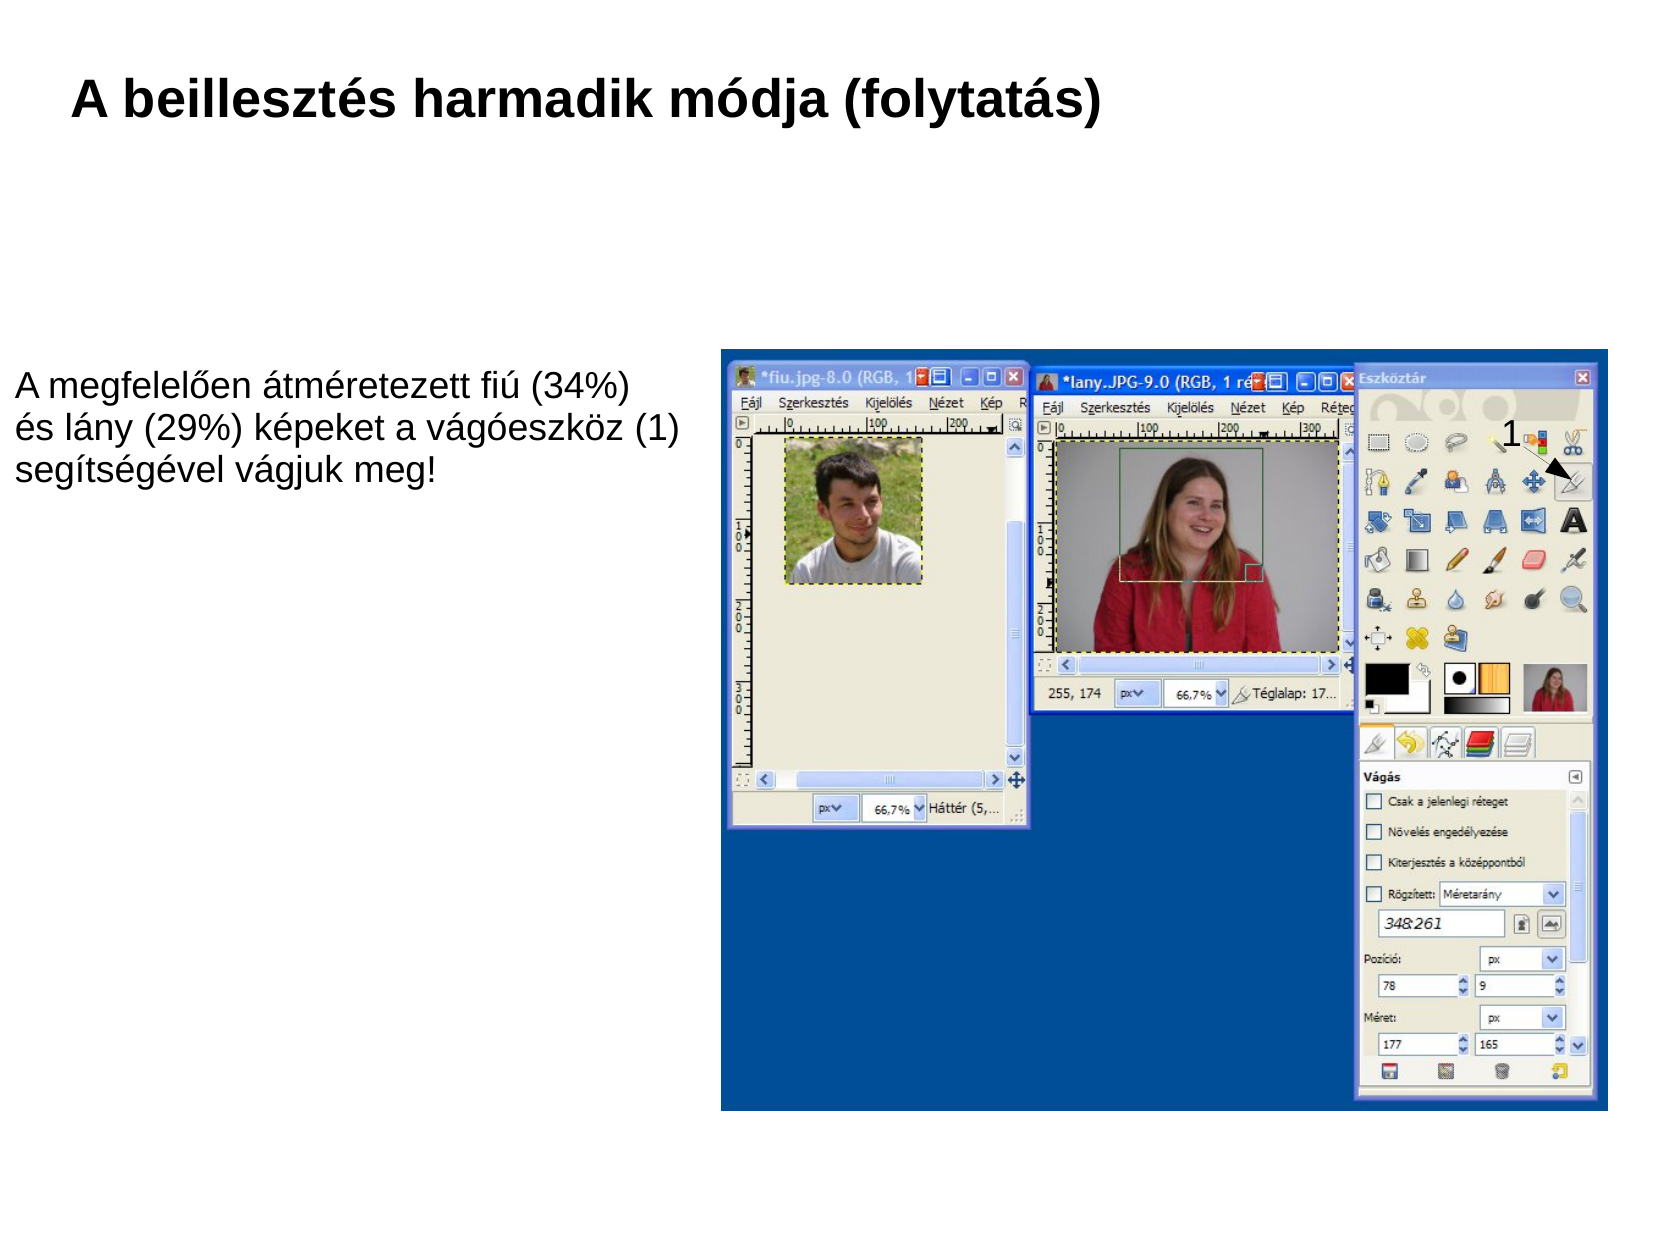

A beillesztés harmadik módja (folytatás)
A megfelelően átméretezett fiú (34%)
és lány (29%) képeket a vágóeszköz (1)
segítségével vágjuk meg!
1